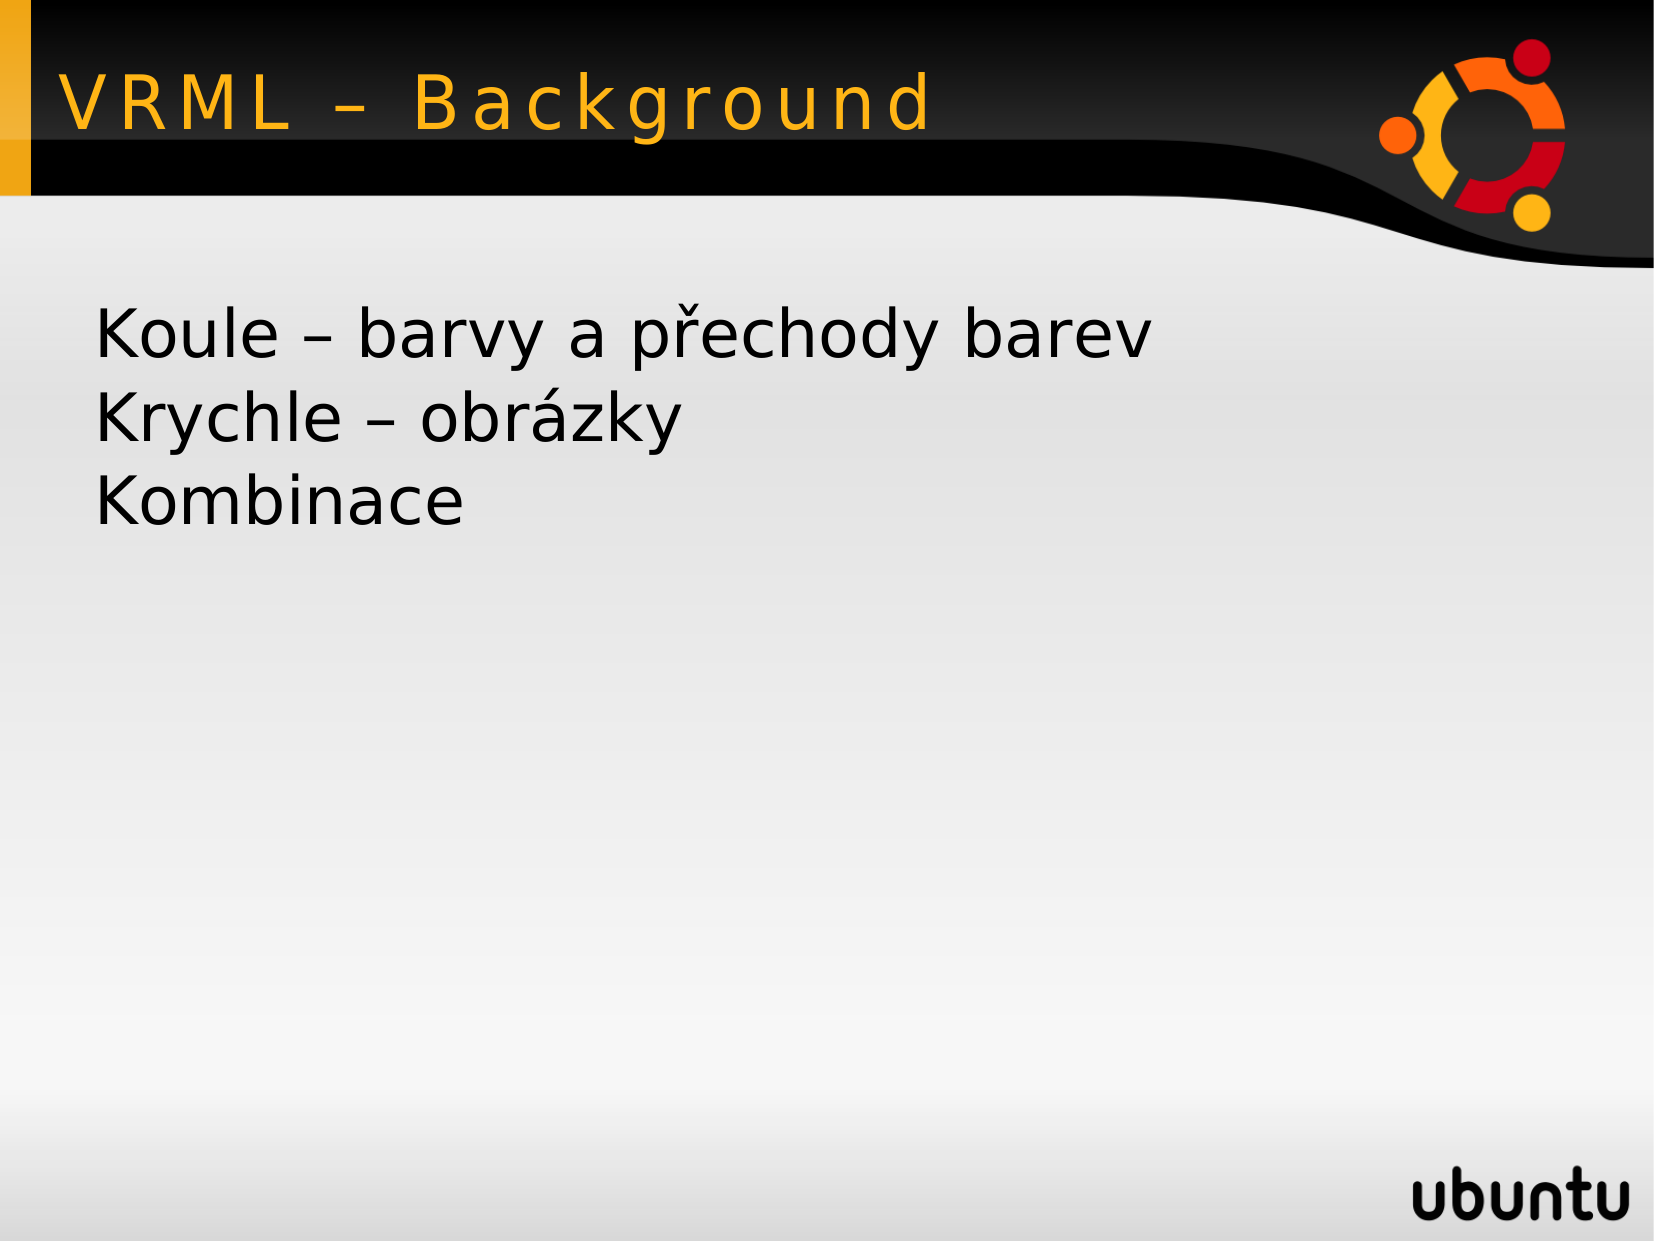

# VRML – Background
Koule – barvy a přechody barev
Krychle – obrázky
Kombinace